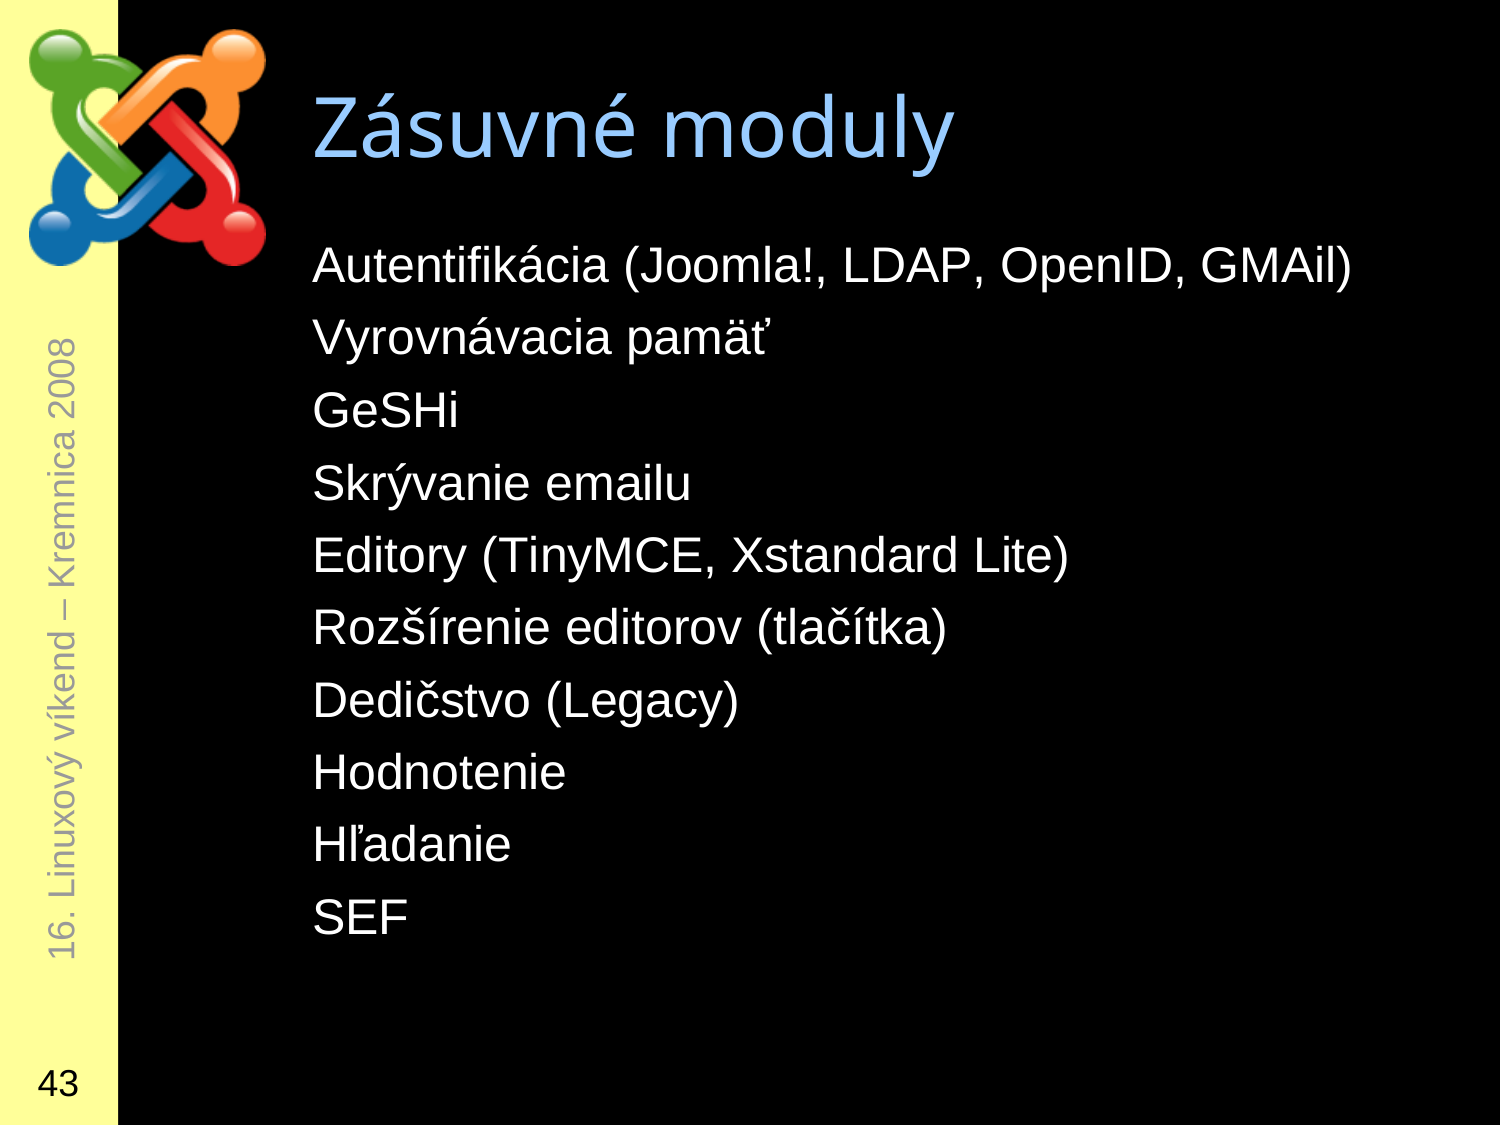

# Zásuvné moduly
Autentifikácia (Joomla!, LDAP, OpenID, GMAil)
Vyrovnávacia pamäť
GeSHi
Skrývanie emailu
Editory (TinyMCE, Xstandard Lite)
Rozšírenie editorov (tlačítka)
Dedičstvo (Legacy)
Hodnotenie
Hľadanie
SEF